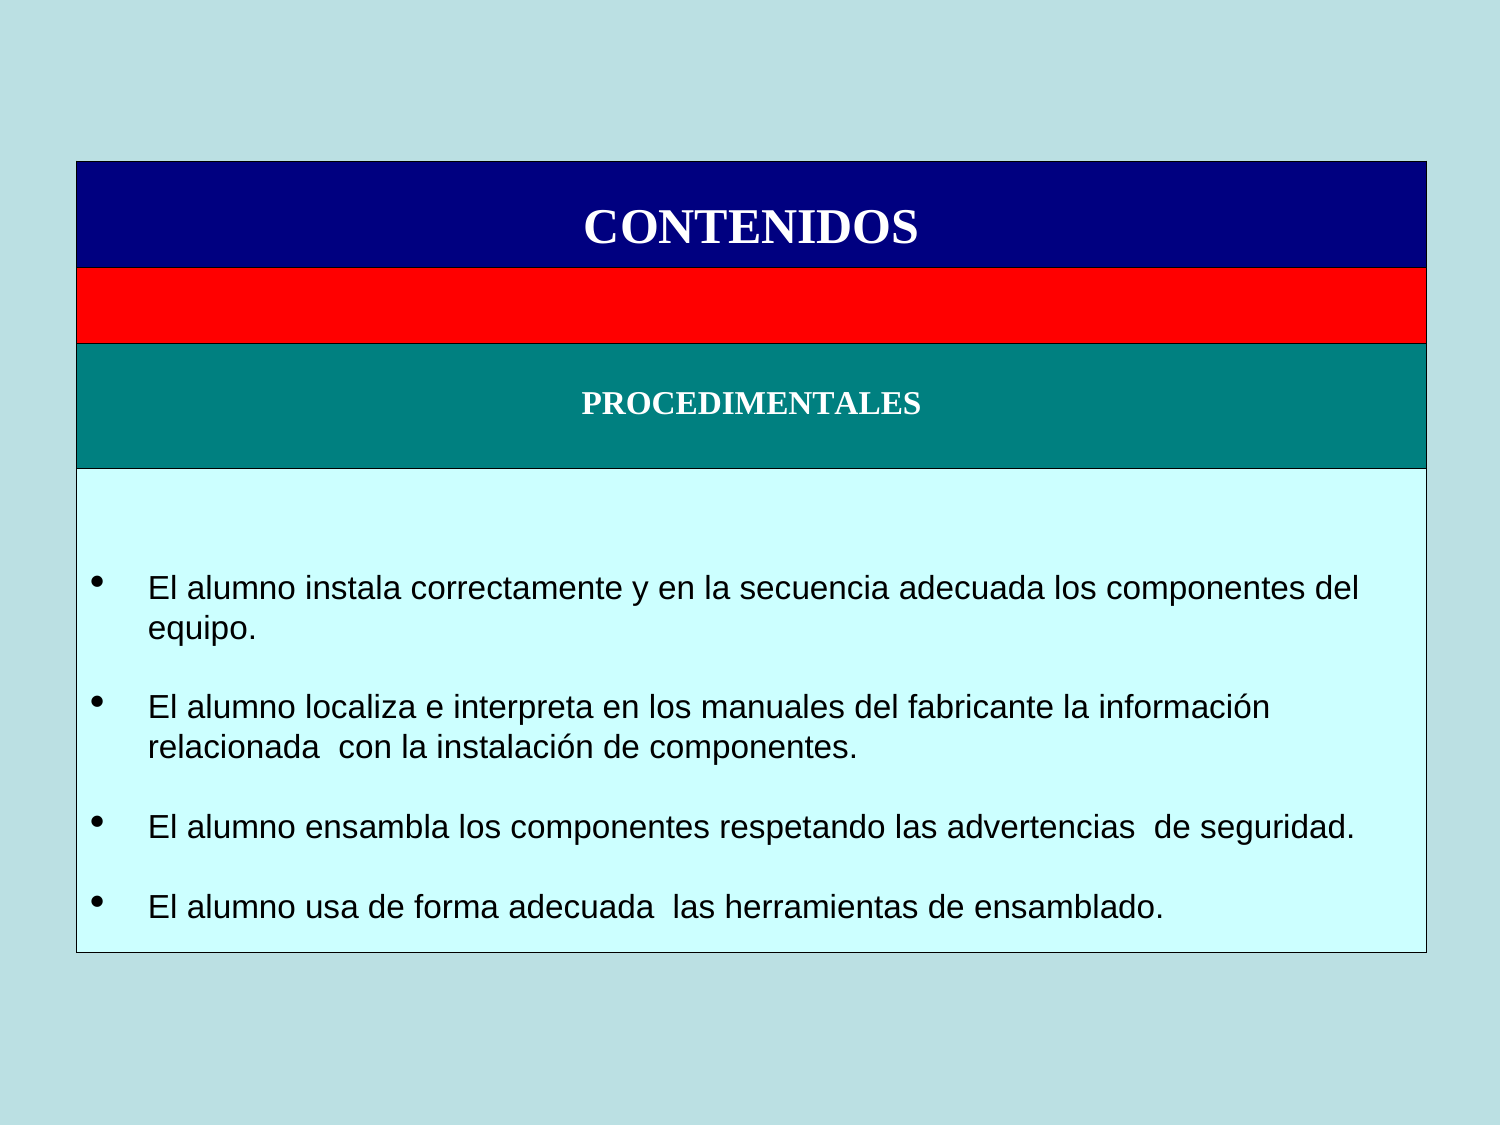

| CONTENIDOS |
| --- |
| |
| PROCEDIMENTALES |
| El alumno instala correctamente y en la secuencia adecuada los componentes del equipo. El alumno localiza e interpreta en los manuales del fabricante la información relacionada con la instalación de componentes. El alumno ensambla los componentes respetando las advertencias de seguridad. El alumno usa de forma adecuada las herramientas de ensamblado. |